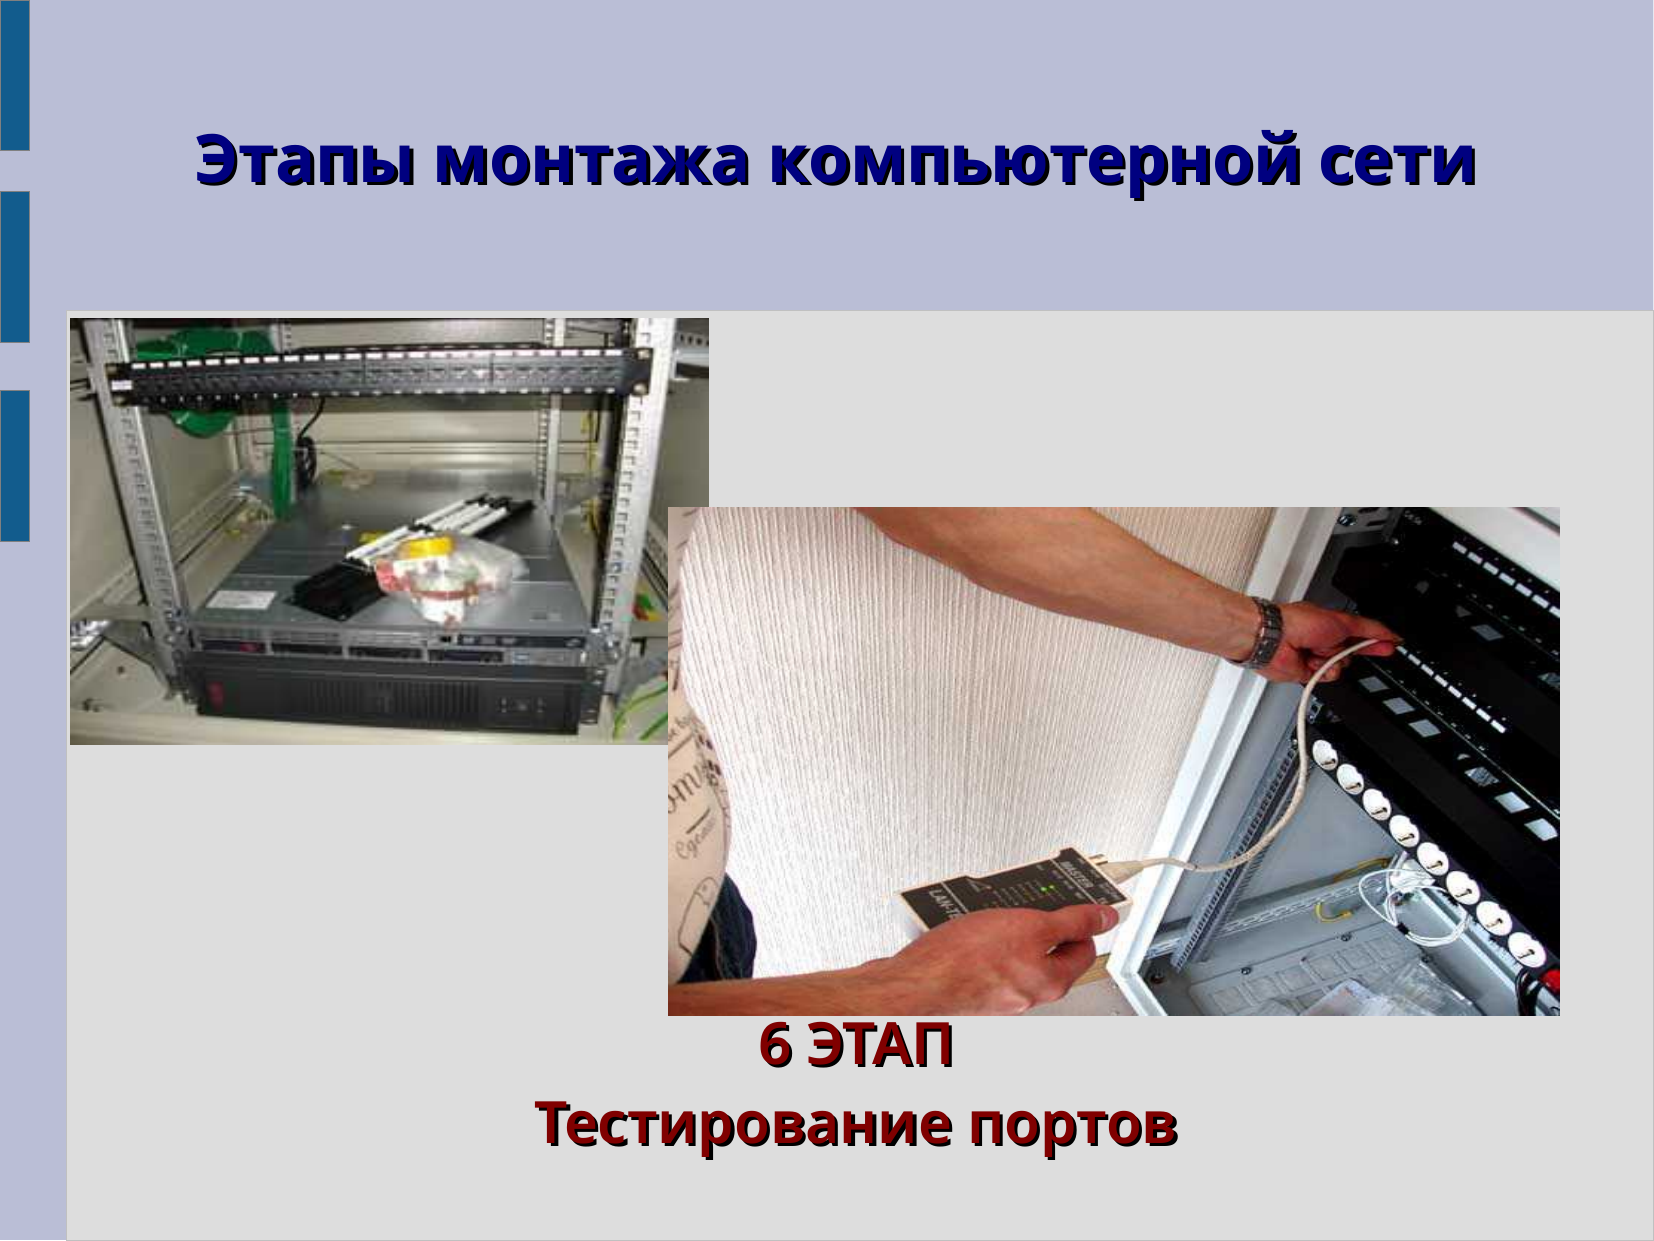

# Этапы монтажа компьютерной сети
6 ЭТАП
Тестирование портов